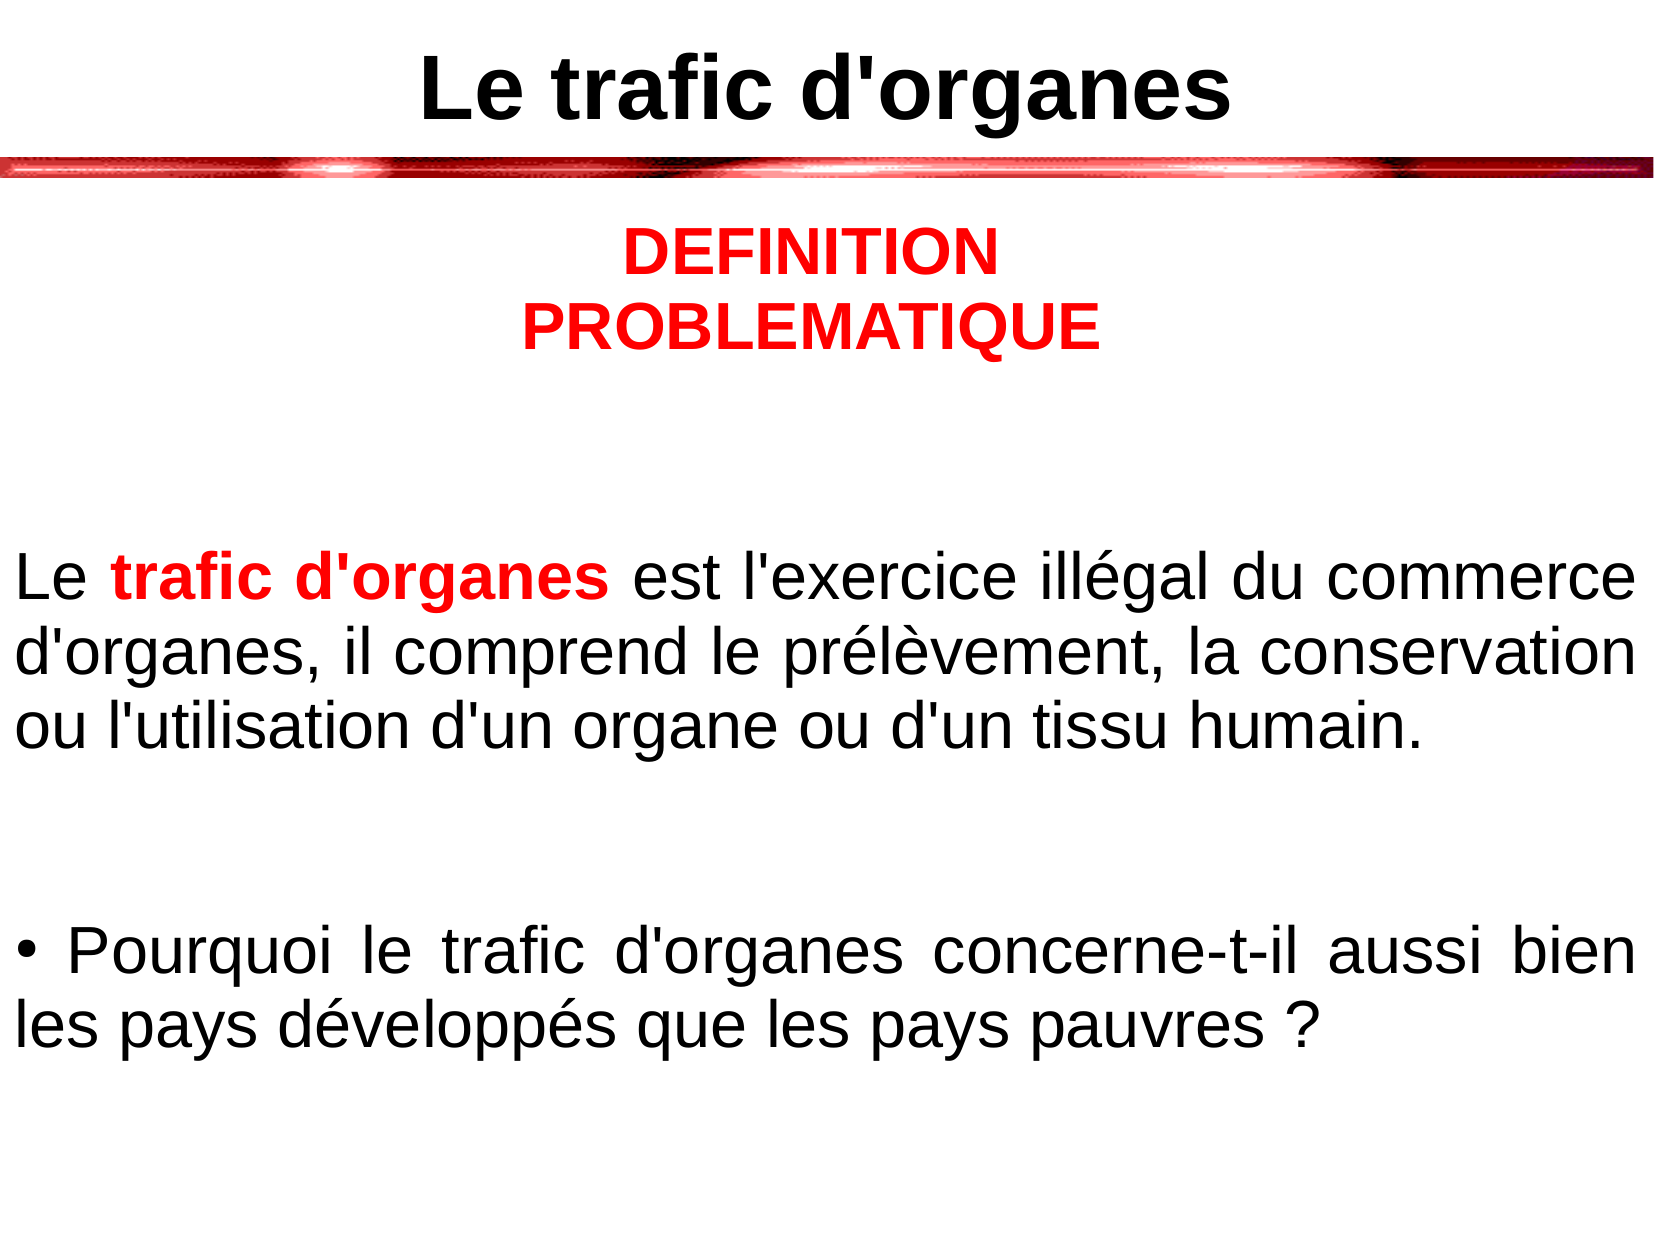

Le trafic d'organes
DEFINITION
PROBLEMATIQUE
Le trafic d'organes est l'exercice illégal du commerce d'organes, il comprend le prélèvement, la conservation ou l'utilisation d'un organe ou d'un tissu humain.
 Pourquoi le trafic d'organes concerne-t-il aussi bien les pays développés que les pays pauvres ?